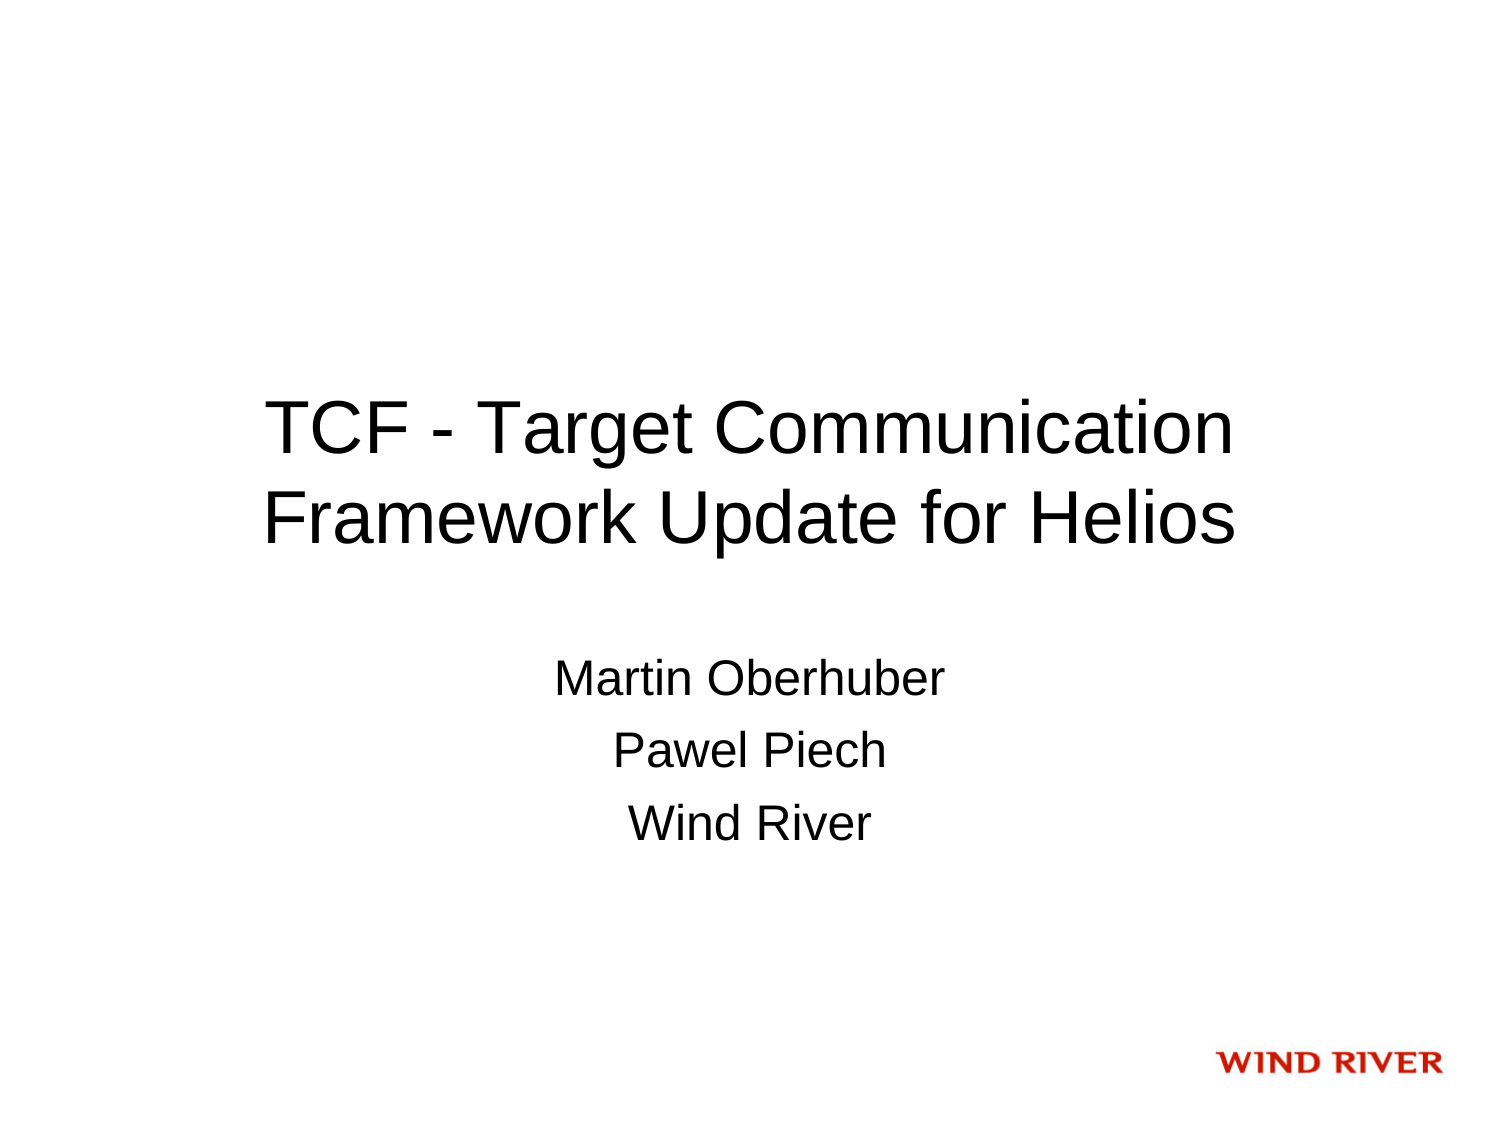

# TCF - Target Communication Framework Update for Helios
Martin Oberhuber
Pawel Piech
Wind River